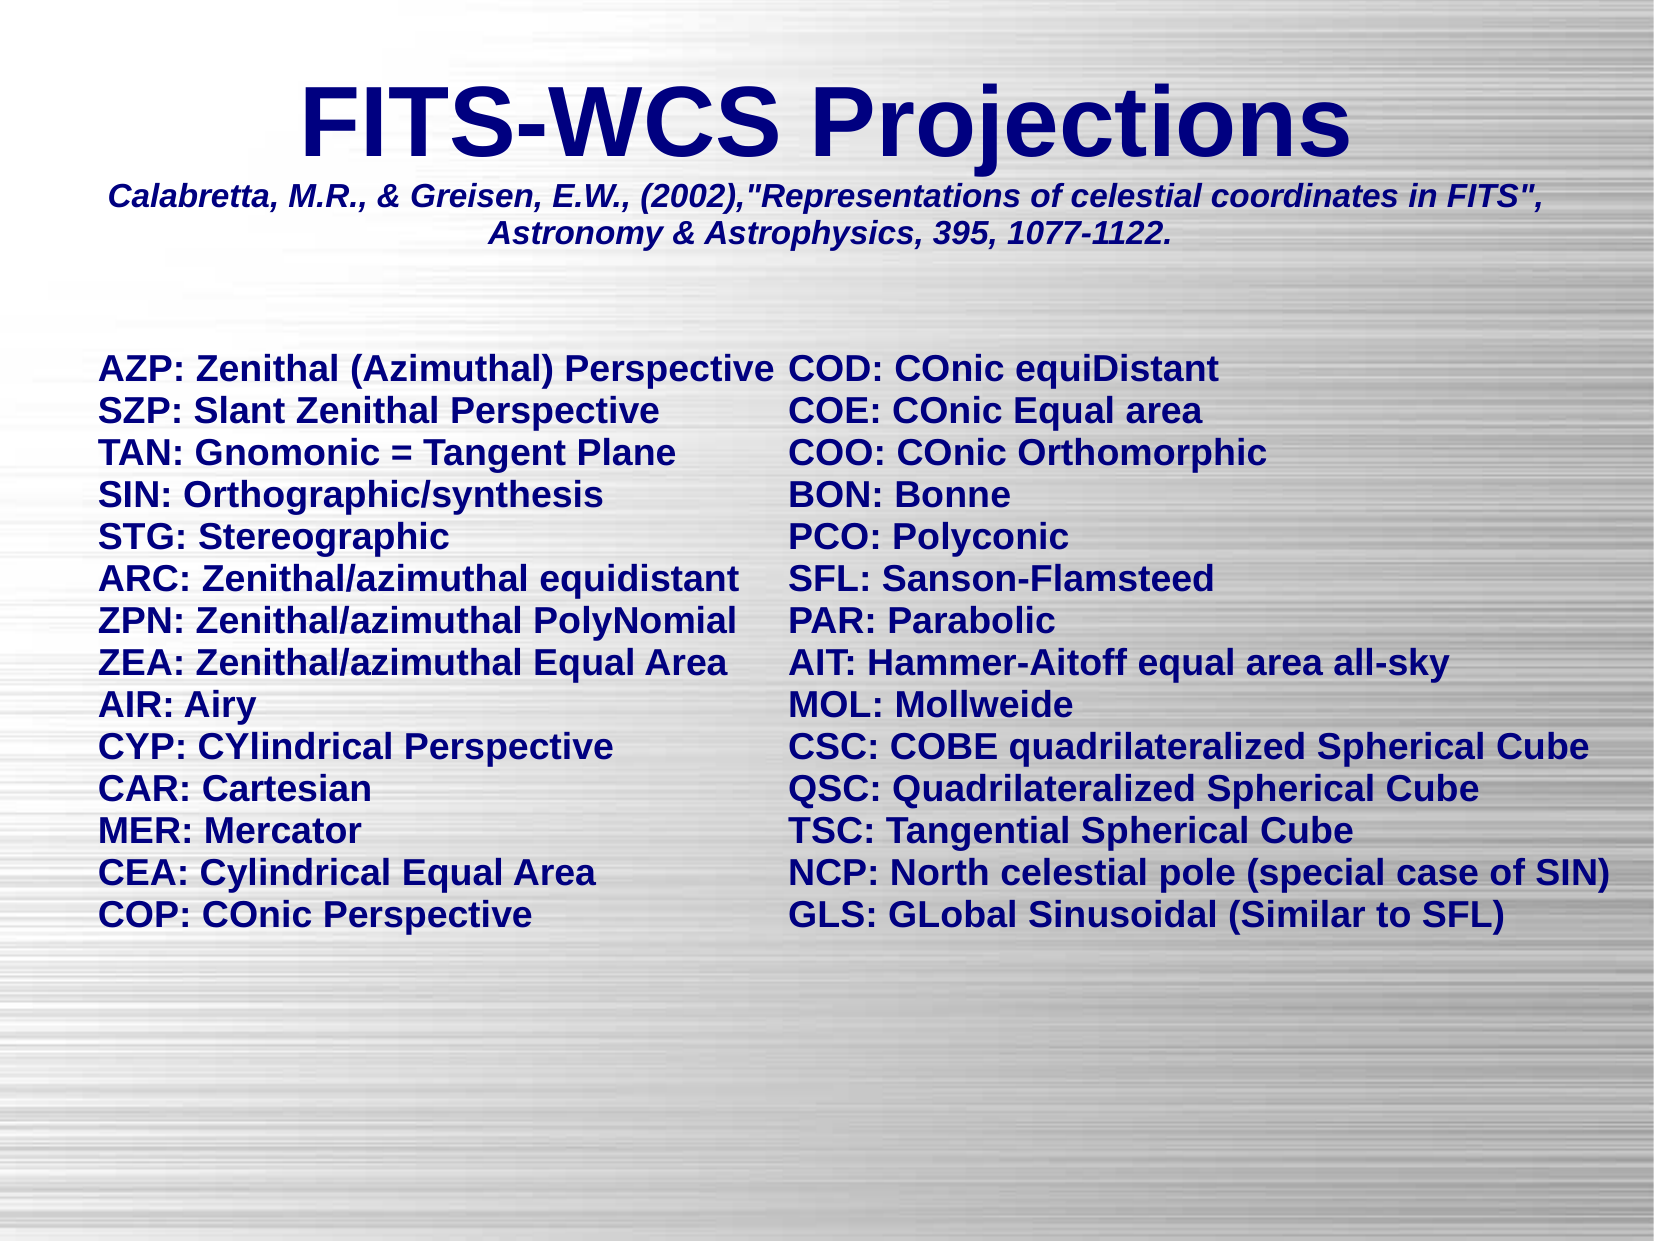

FITS-WCS Projections
Calabretta, M.R., & Greisen, E.W., (2002),"Representations of celestial coordinates in FITS",
 Astronomy & Astrophysics, 395, 1077-1122.
AZP: Zenithal (Azimuthal) Perspective
SZP: Slant Zenithal Perspective
TAN: Gnomonic = Tangent Plane
SIN: Orthographic/synthesis
STG: Stereographic
ARC: Zenithal/azimuthal equidistant
ZPN: Zenithal/azimuthal PolyNomial
ZEA: Zenithal/azimuthal Equal Area
AIR: Airy
CYP: CYlindrical Perspective
CAR: Cartesian
MER: Mercator
CEA: Cylindrical Equal Area
COP: COnic Perspective
COD: COnic equiDistant
COE: COnic Equal area
COO: COnic Orthomorphic
BON: Bonne
PCO: Polyconic
SFL: Sanson-Flamsteed
PAR: Parabolic
AIT: Hammer-Aitoff equal area all-sky
MOL: Mollweide
CSC: COBE quadrilateralized Spherical Cube
QSC: Quadrilateralized Spherical Cube
TSC: Tangential Spherical Cube
NCP: North celestial pole (special case of SIN)
GLS: GLobal Sinusoidal (Similar to SFL)